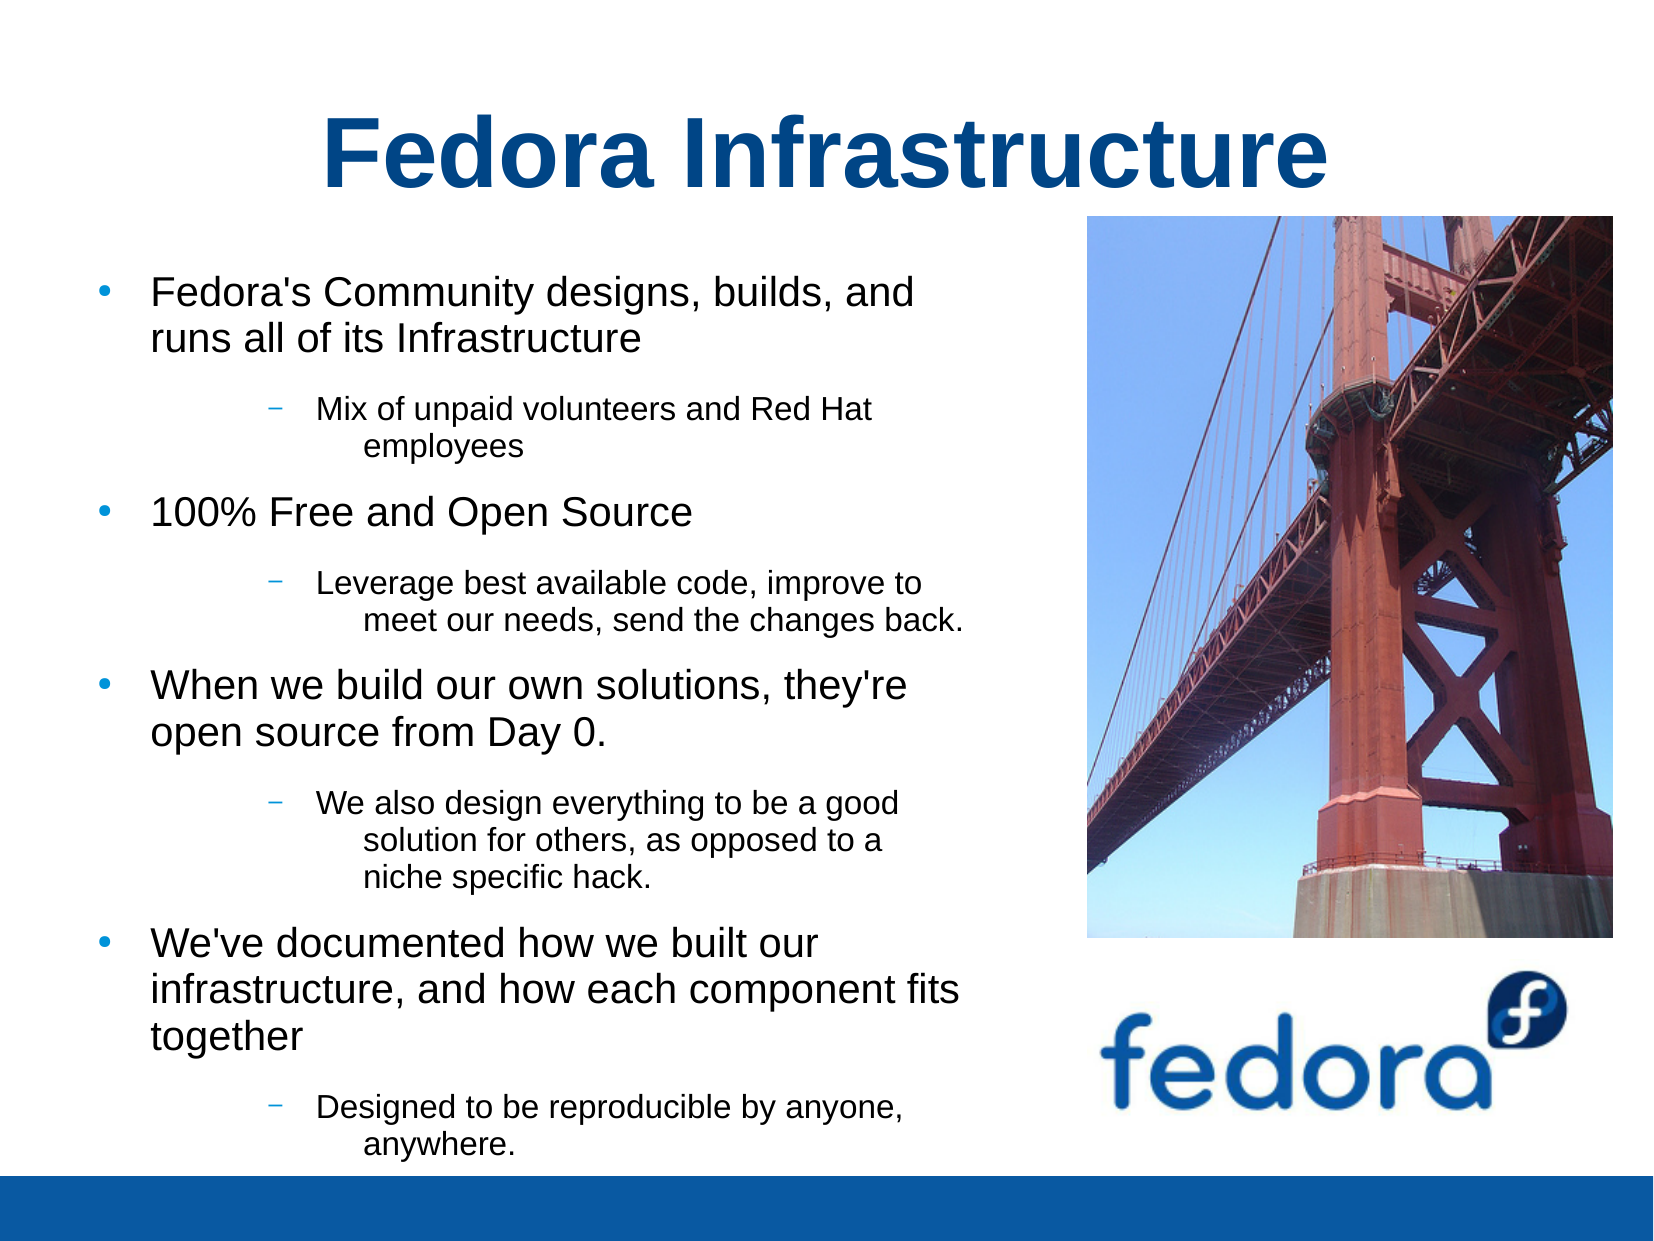

# Fedora Infrastructure
Fedora's Community designs, builds, and runs all of its Infrastructure
Mix of unpaid volunteers and Red Hat employees
100% Free and Open Source
Leverage best available code, improve to meet our needs, send the changes back.
When we build our own solutions, they're open source from Day 0.
We also design everything to be a good solution for others, as opposed to a niche specific hack.
We've documented how we built our infrastructure, and how each component fits together
Designed to be reproducible by anyone, anywhere.